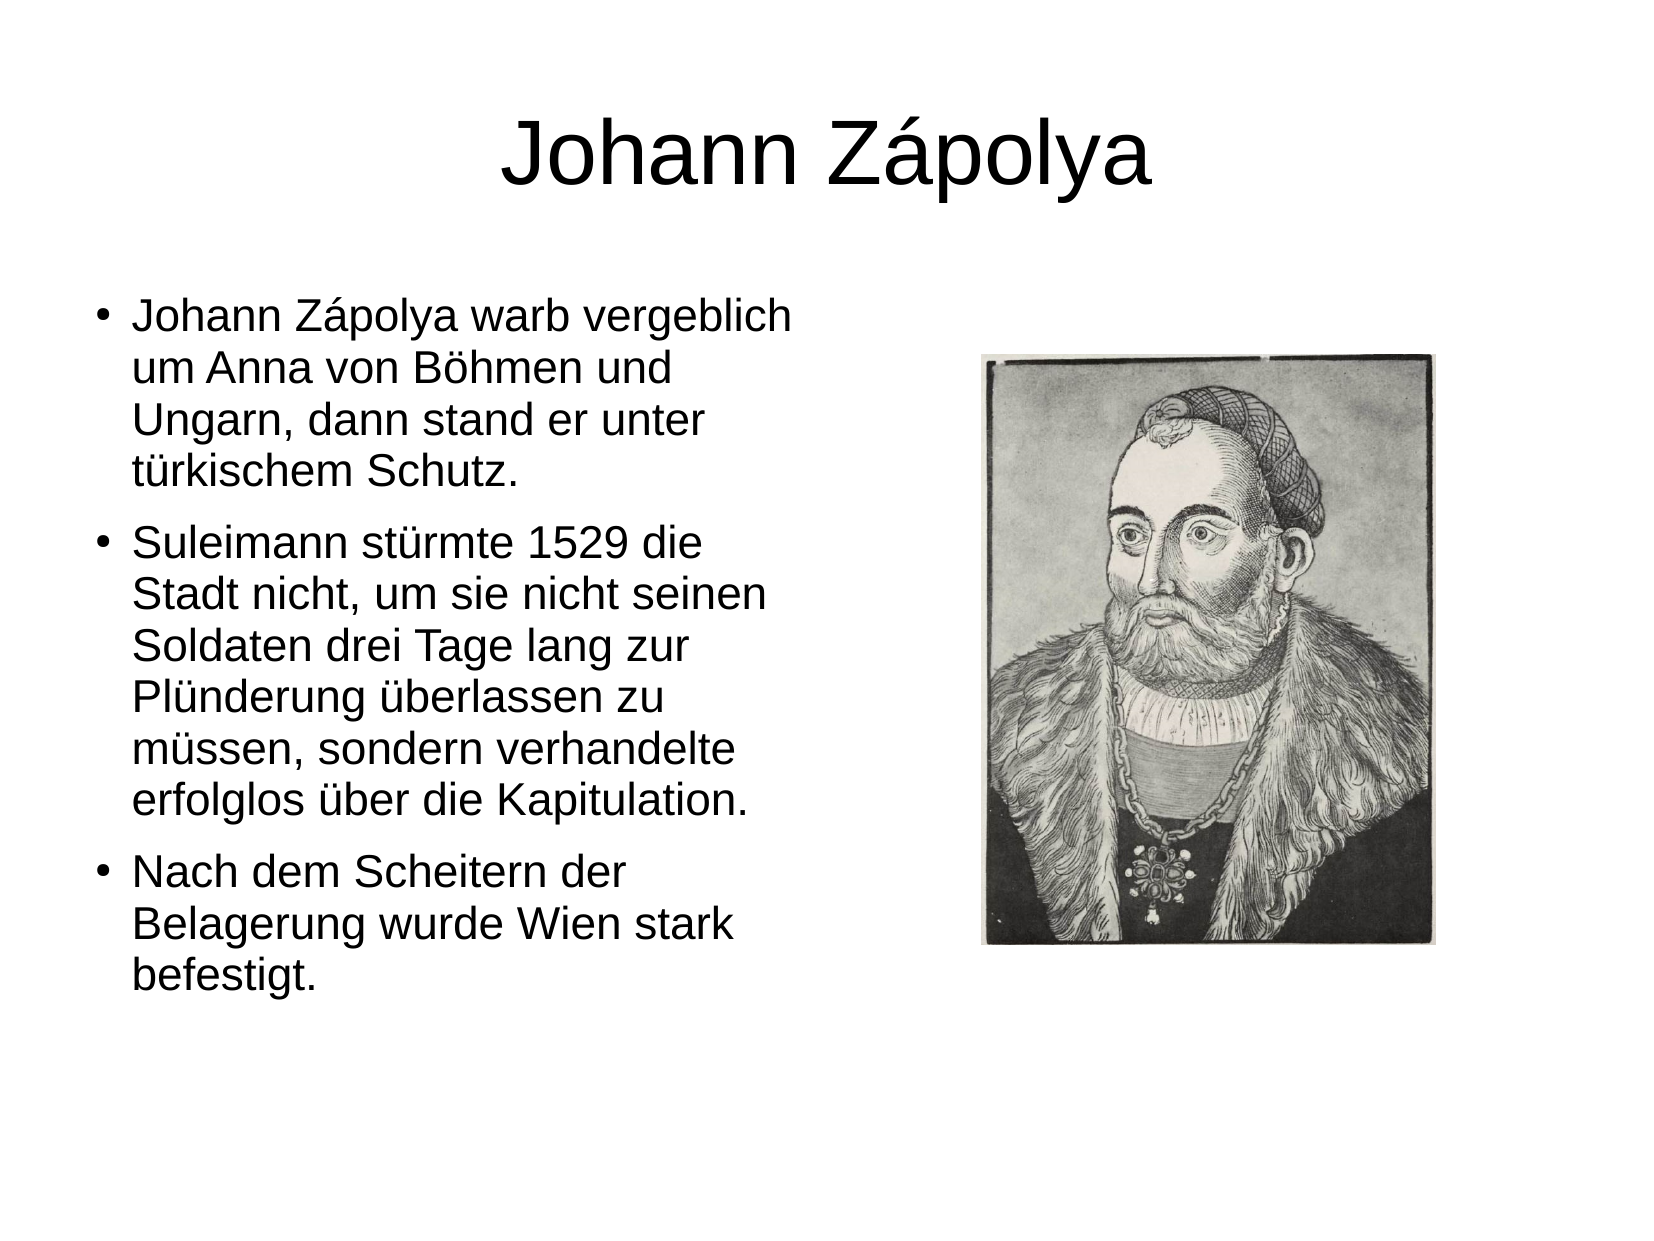

# Johann Zápolya
Johann Zápolya warb vergeblich um Anna von Böhmen und Ungarn, dann stand er unter türkischem Schutz.
Suleimann stürmte 1529 die Stadt nicht, um sie nicht seinen Soldaten drei Tage lang zur Plünderung überlassen zu müssen, sondern verhandelte erfolglos über die Kapitulation.
Nach dem Scheitern der Belagerung wurde Wien stark befestigt.